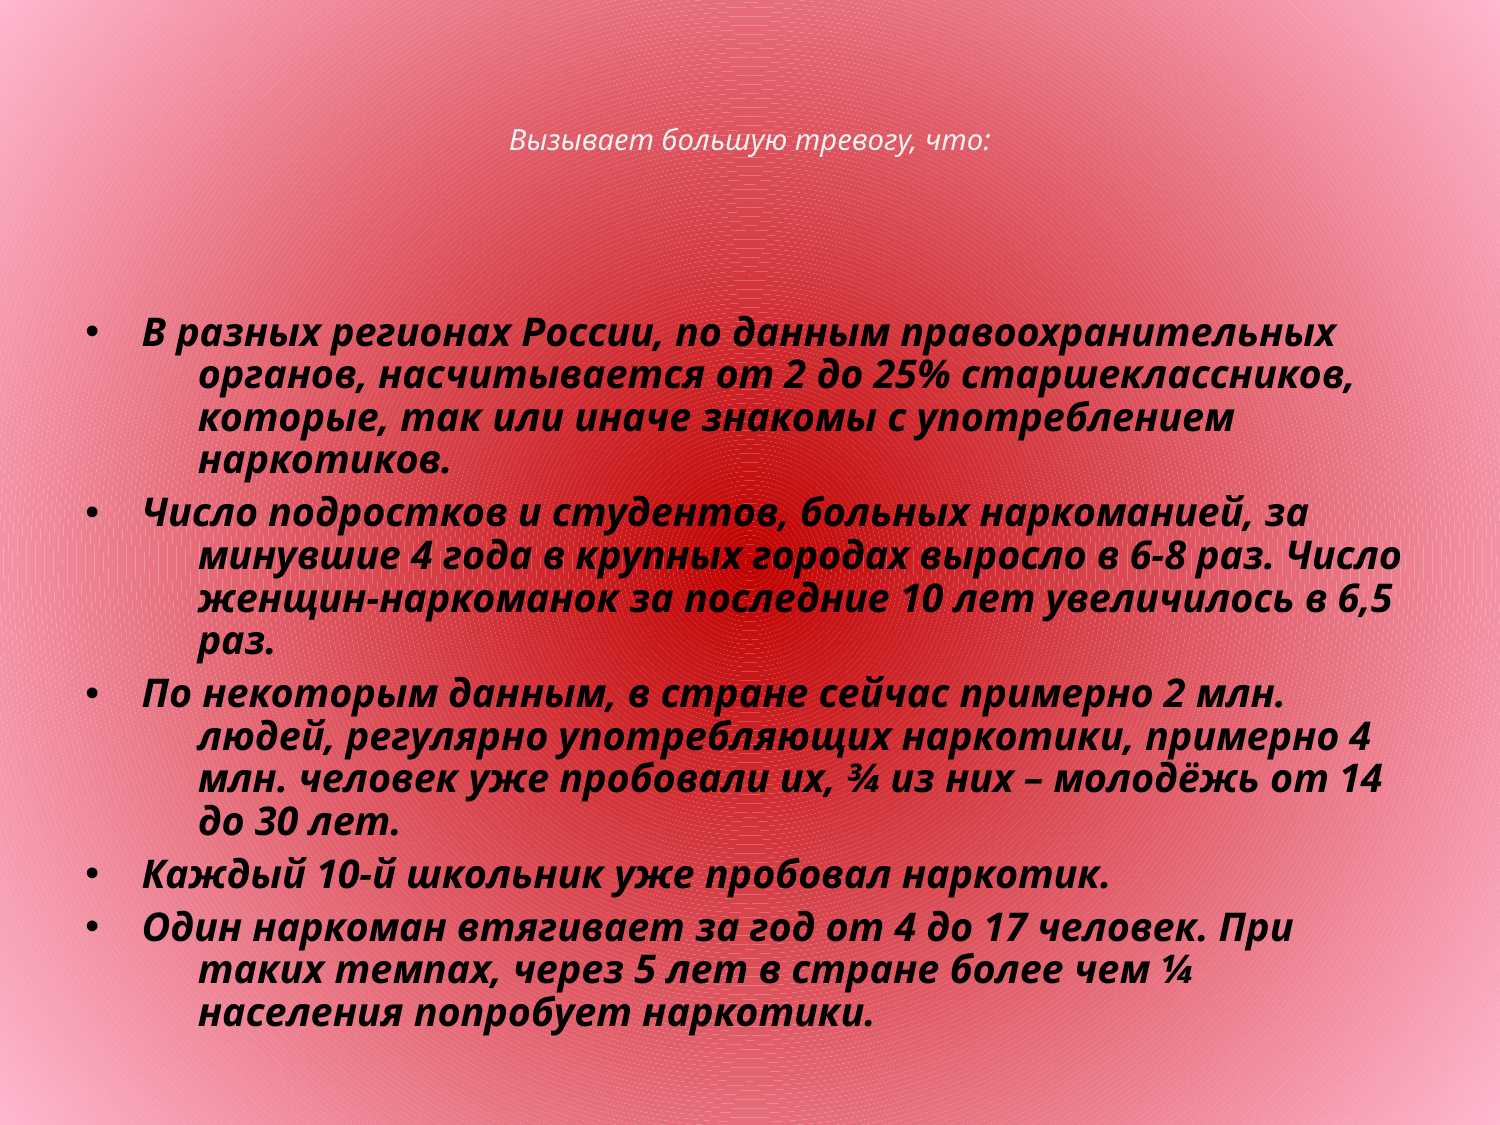

# Вызывает большую тревогу, что:
В разных регионах России, по данным правоохранительных органов, насчитывается от 2 до 25% старшеклассников, которые, так или иначе знакомы с употреблением наркотиков.
Число подростков и студентов, больных наркоманией, за минувшие 4 года в крупных городах выросло в 6-8 раз. Число женщин-наркоманок за последние 10 лет увеличилось в 6,5 раз.
По некоторым данным, в стране сейчас примерно 2 млн. людей, регулярно употребляющих наркотики, примерно 4 млн. человек уже пробовали их, ¾ из них – молодёжь от 14 до 30 лет.
Каждый 10-й школьник уже пробовал наркотик.
Один наркоман втягивает за год от 4 до 17 человек. При таких темпах, через 5 лет в стране более чем ¼ населения попробует наркотики.